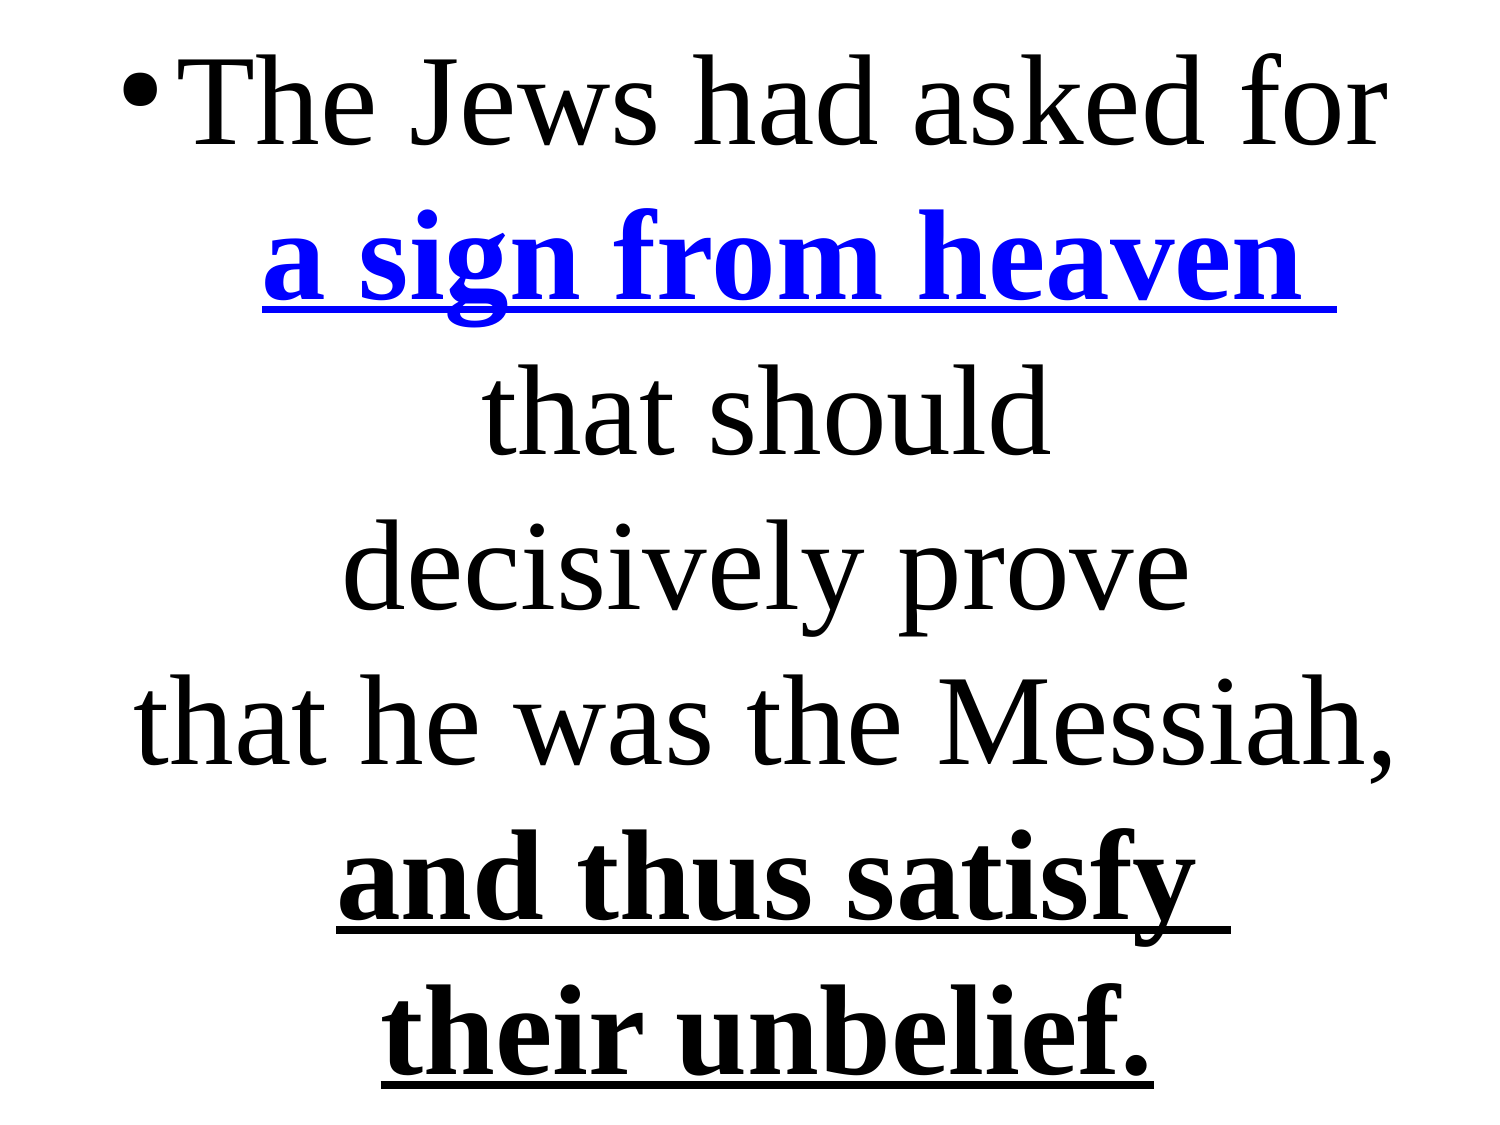

# The Jews had asked for a sign from heaven that should decisively prove that he was the Messiah, and thus satisfy their unbelief.